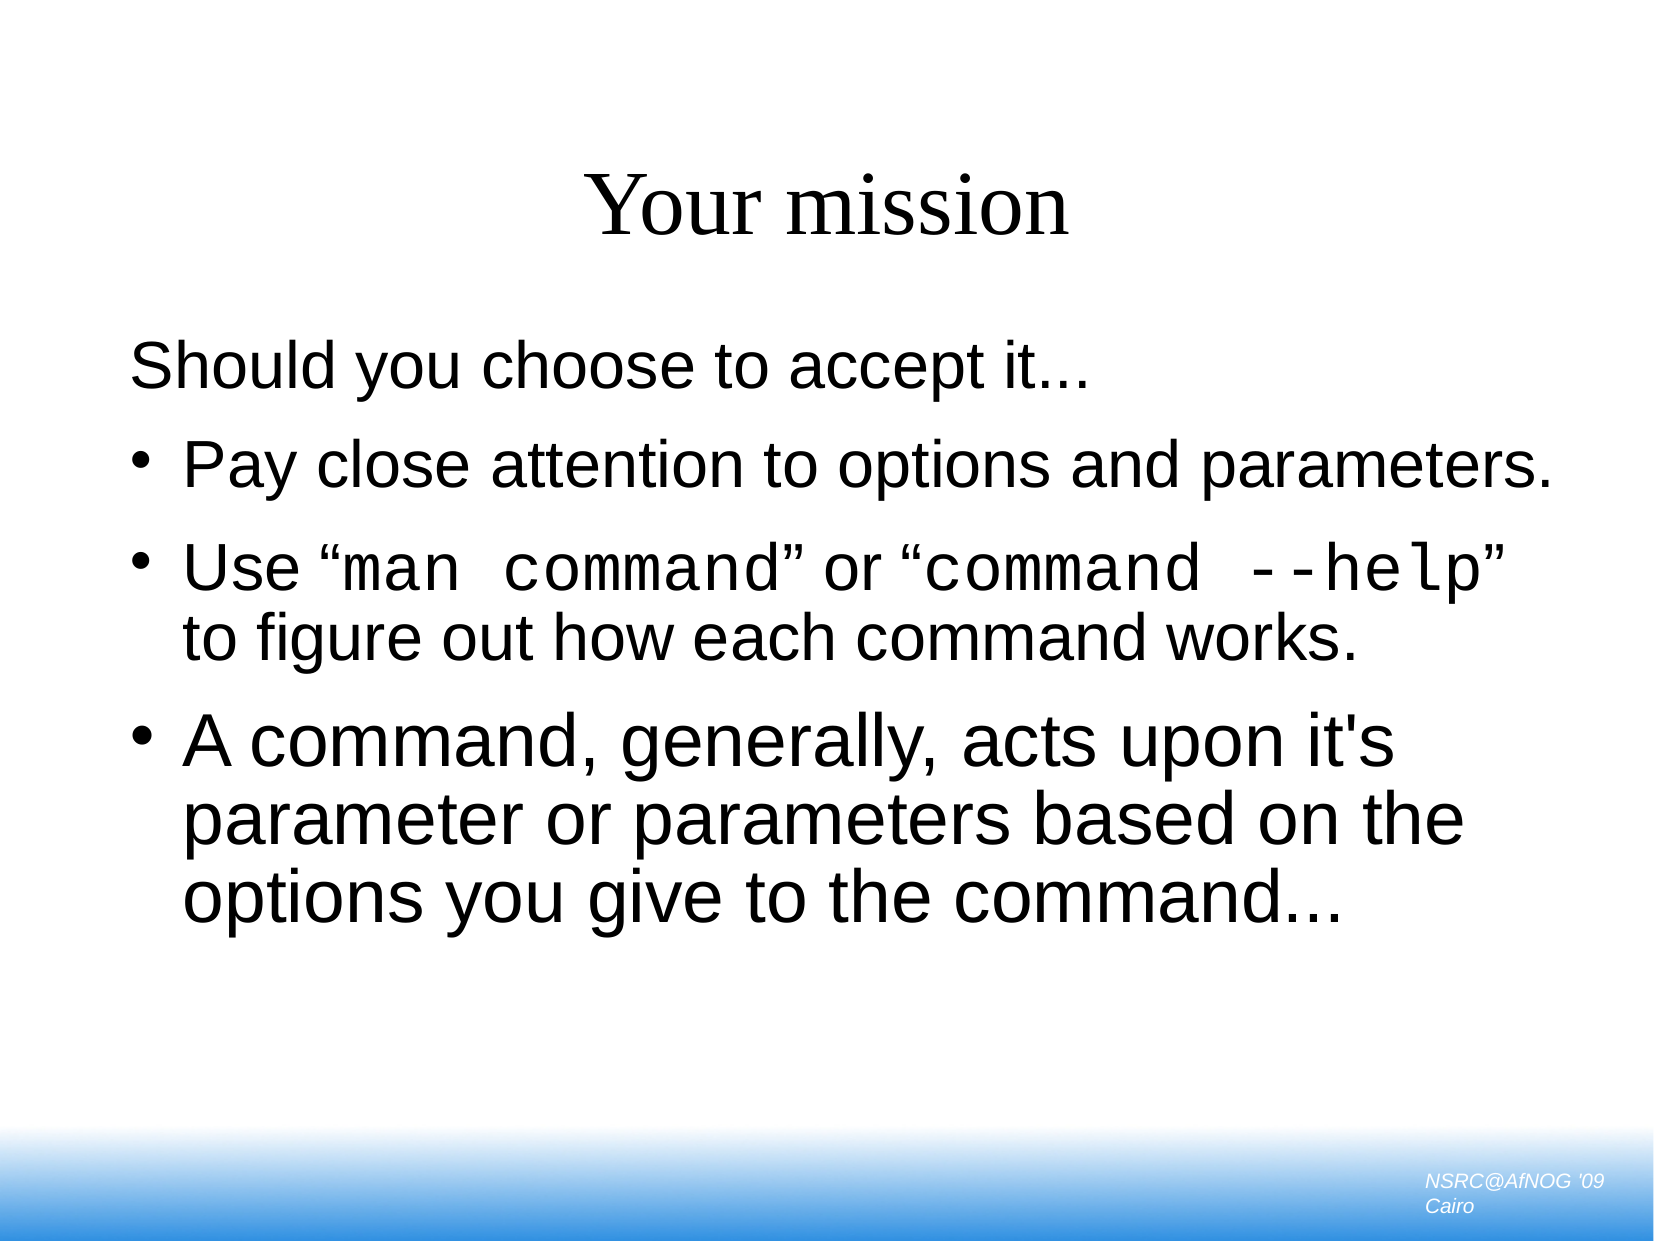

# Your mission
Should you choose to accept it...
Pay close attention to options and parameters.
Use “man command” or “command --help” to figure out how each command works.
A command, generally, acts upon it's parameter or parameters based on the options you give to the command...
NSRC@AfNOG '09 Cairo